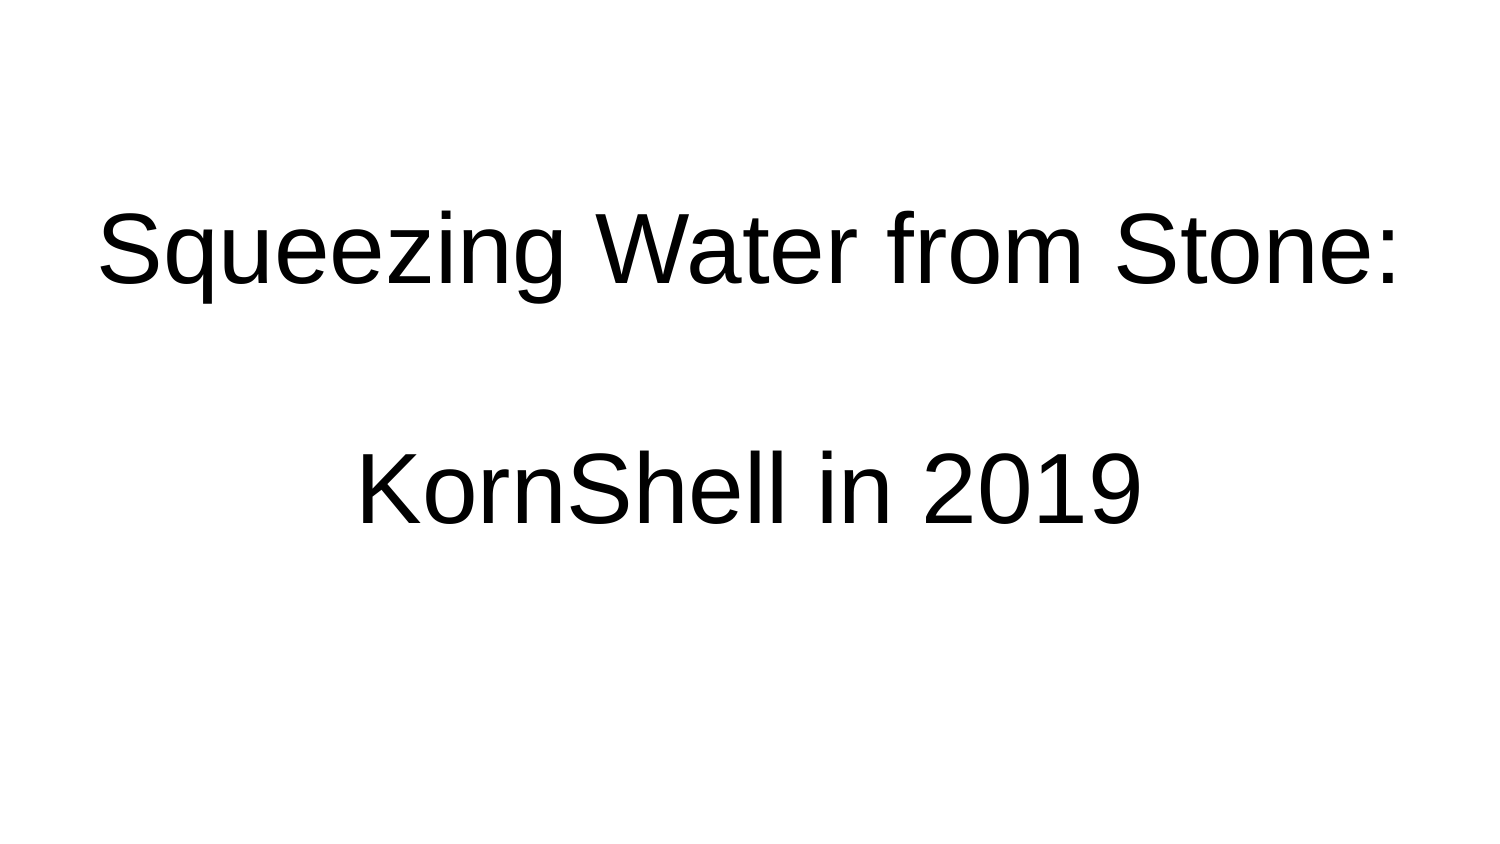

# Squeezing Water from Stone: KornShell in 2019